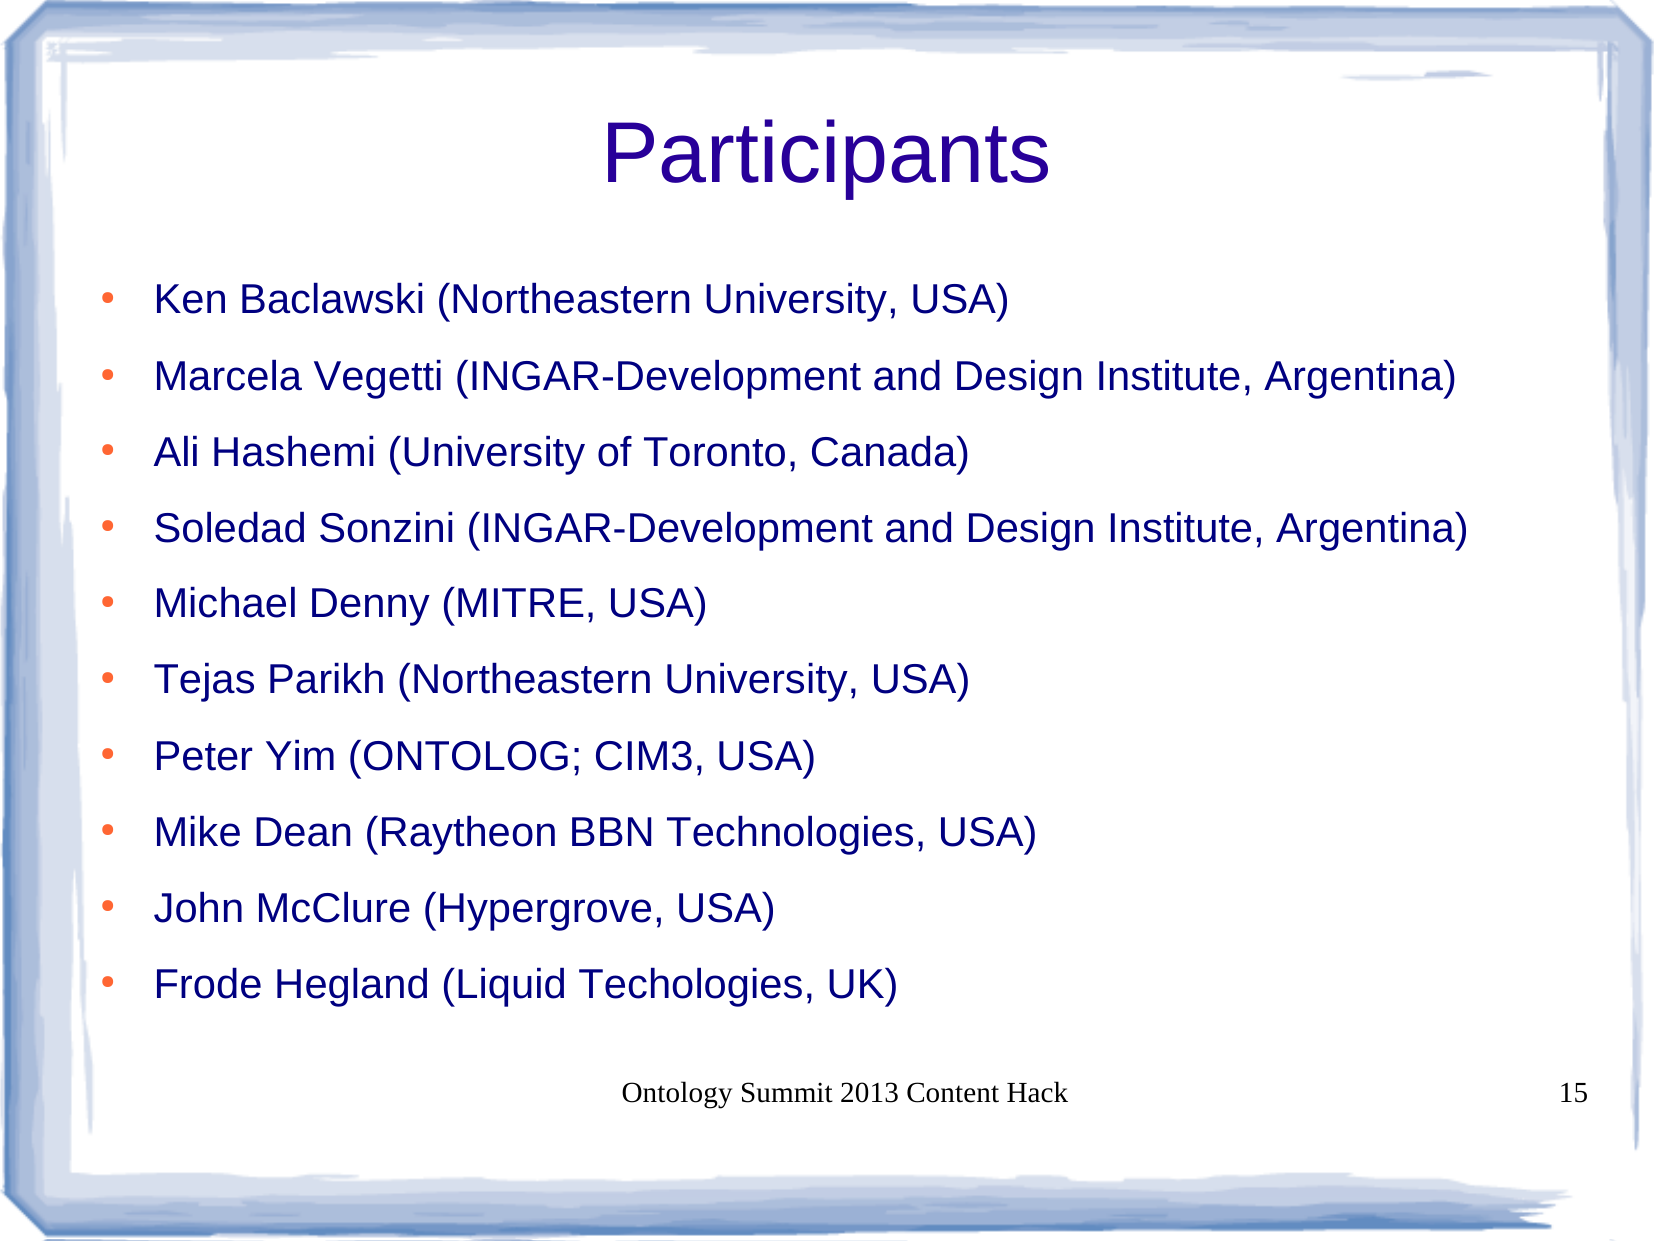

# Participants
Ken Baclawski (Northeastern University, USA)
Marcela Vegetti (INGAR-Development and Design Institute, Argentina)
Ali Hashemi (University of Toronto, Canada)
Soledad Sonzini (INGAR-Development and Design Institute, Argentina)
Michael Denny (MITRE, USA)
Tejas Parikh (Northeastern University, USA)
Peter Yim (ONTOLOG; CIM3, USA)
Mike Dean (Raytheon BBN Technologies, USA)
John McClure (Hypergrove, USA)
Frode Hegland (Liquid Techologies, UK)
Ontology Summit 2013 Content Hack
15